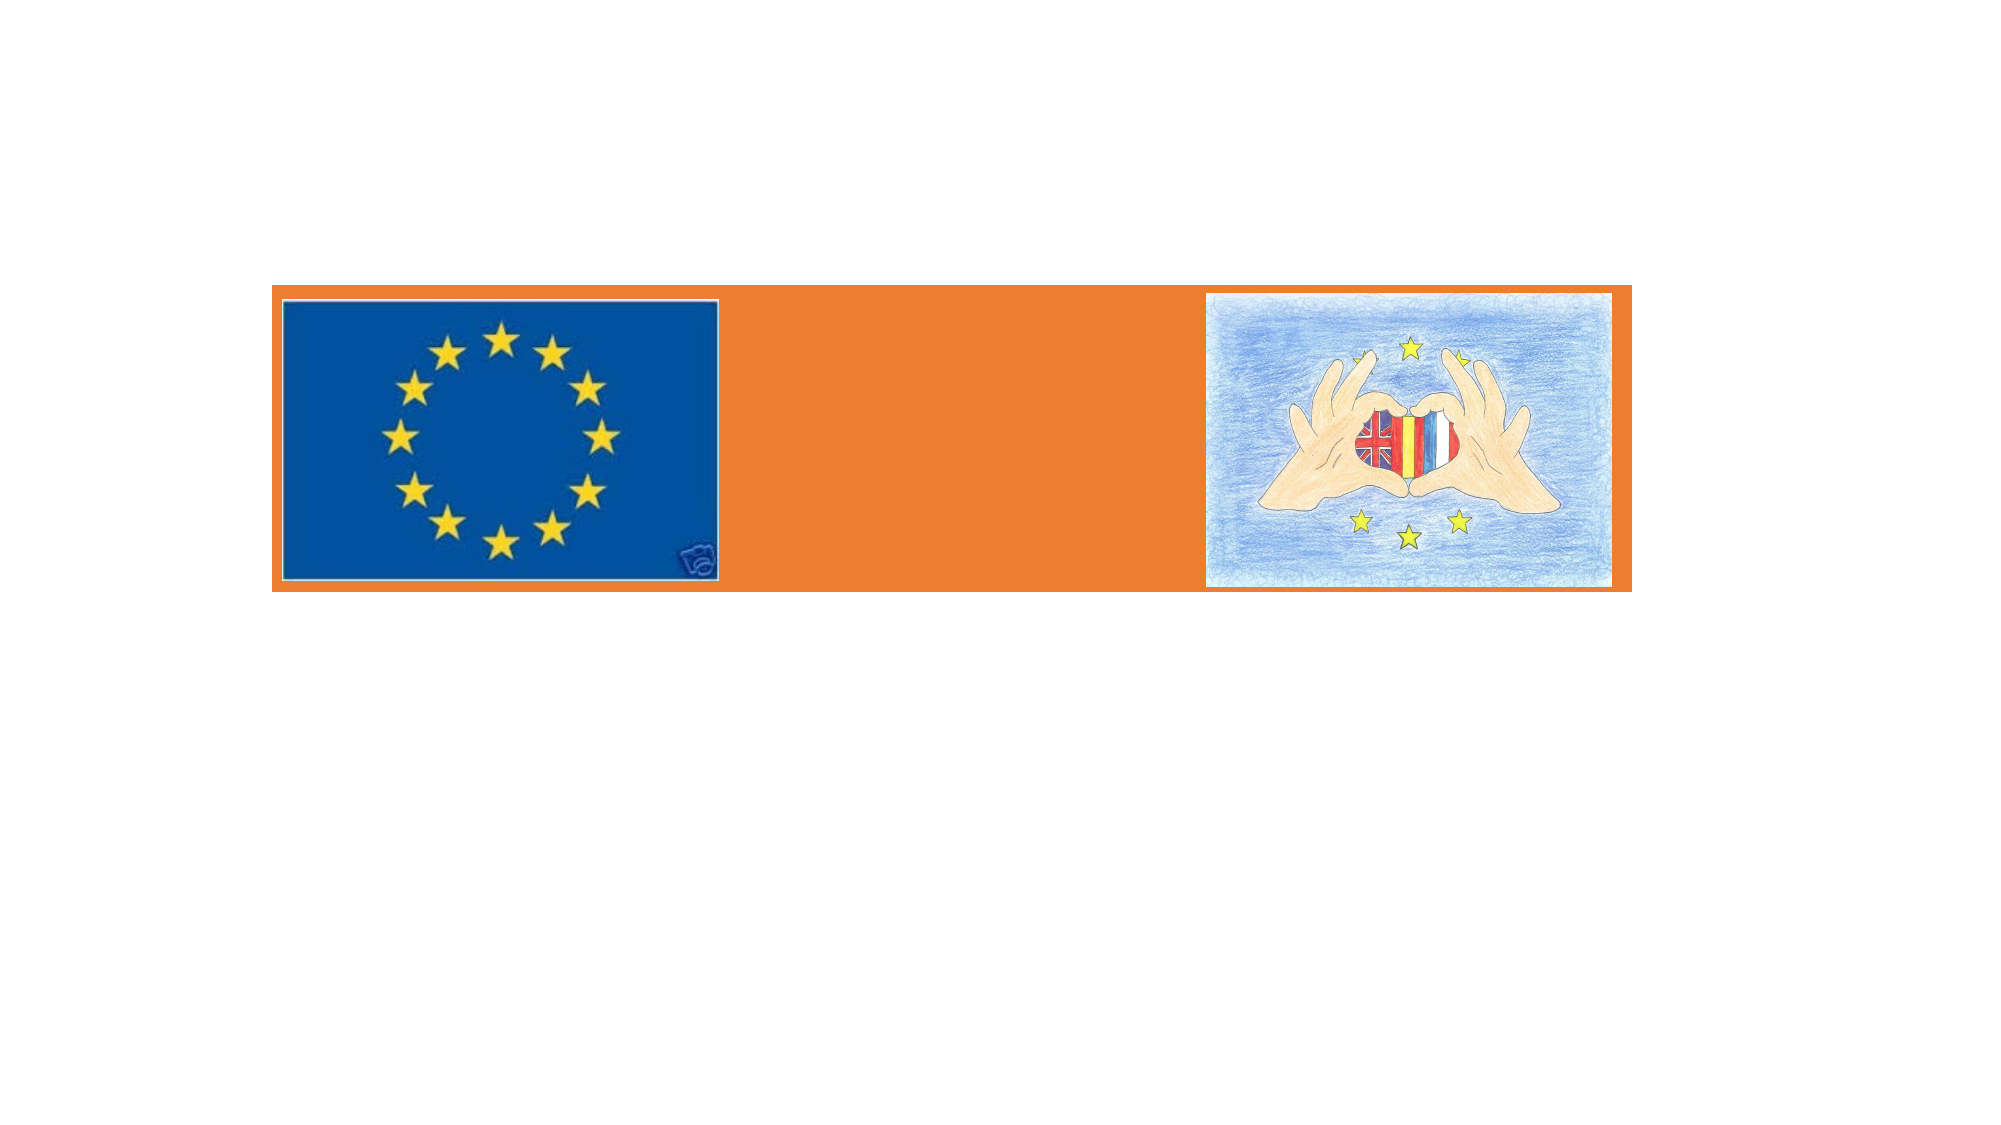

Co-funded by the
Erasmus +Programme
Of the European Union